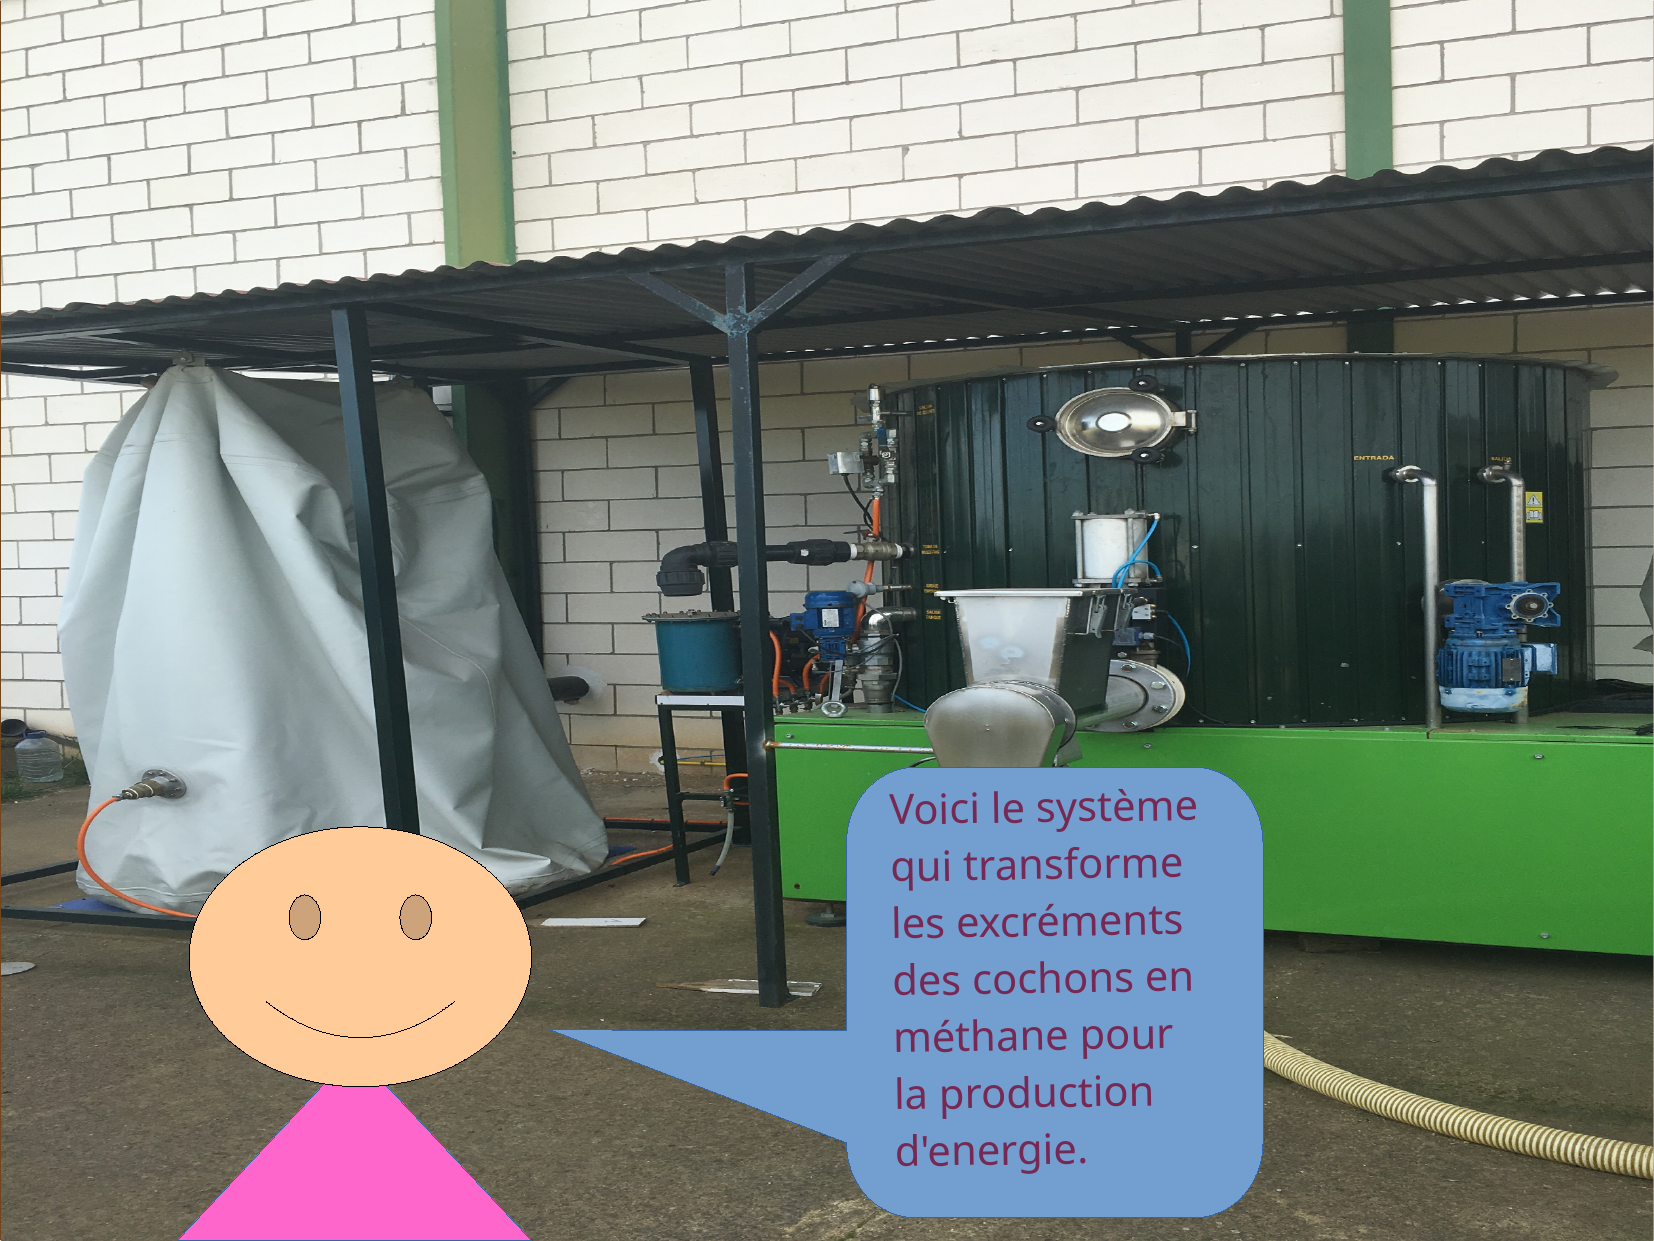

Voici le système qui transforme les excréments des cochons en méthane pour la production d'energie.